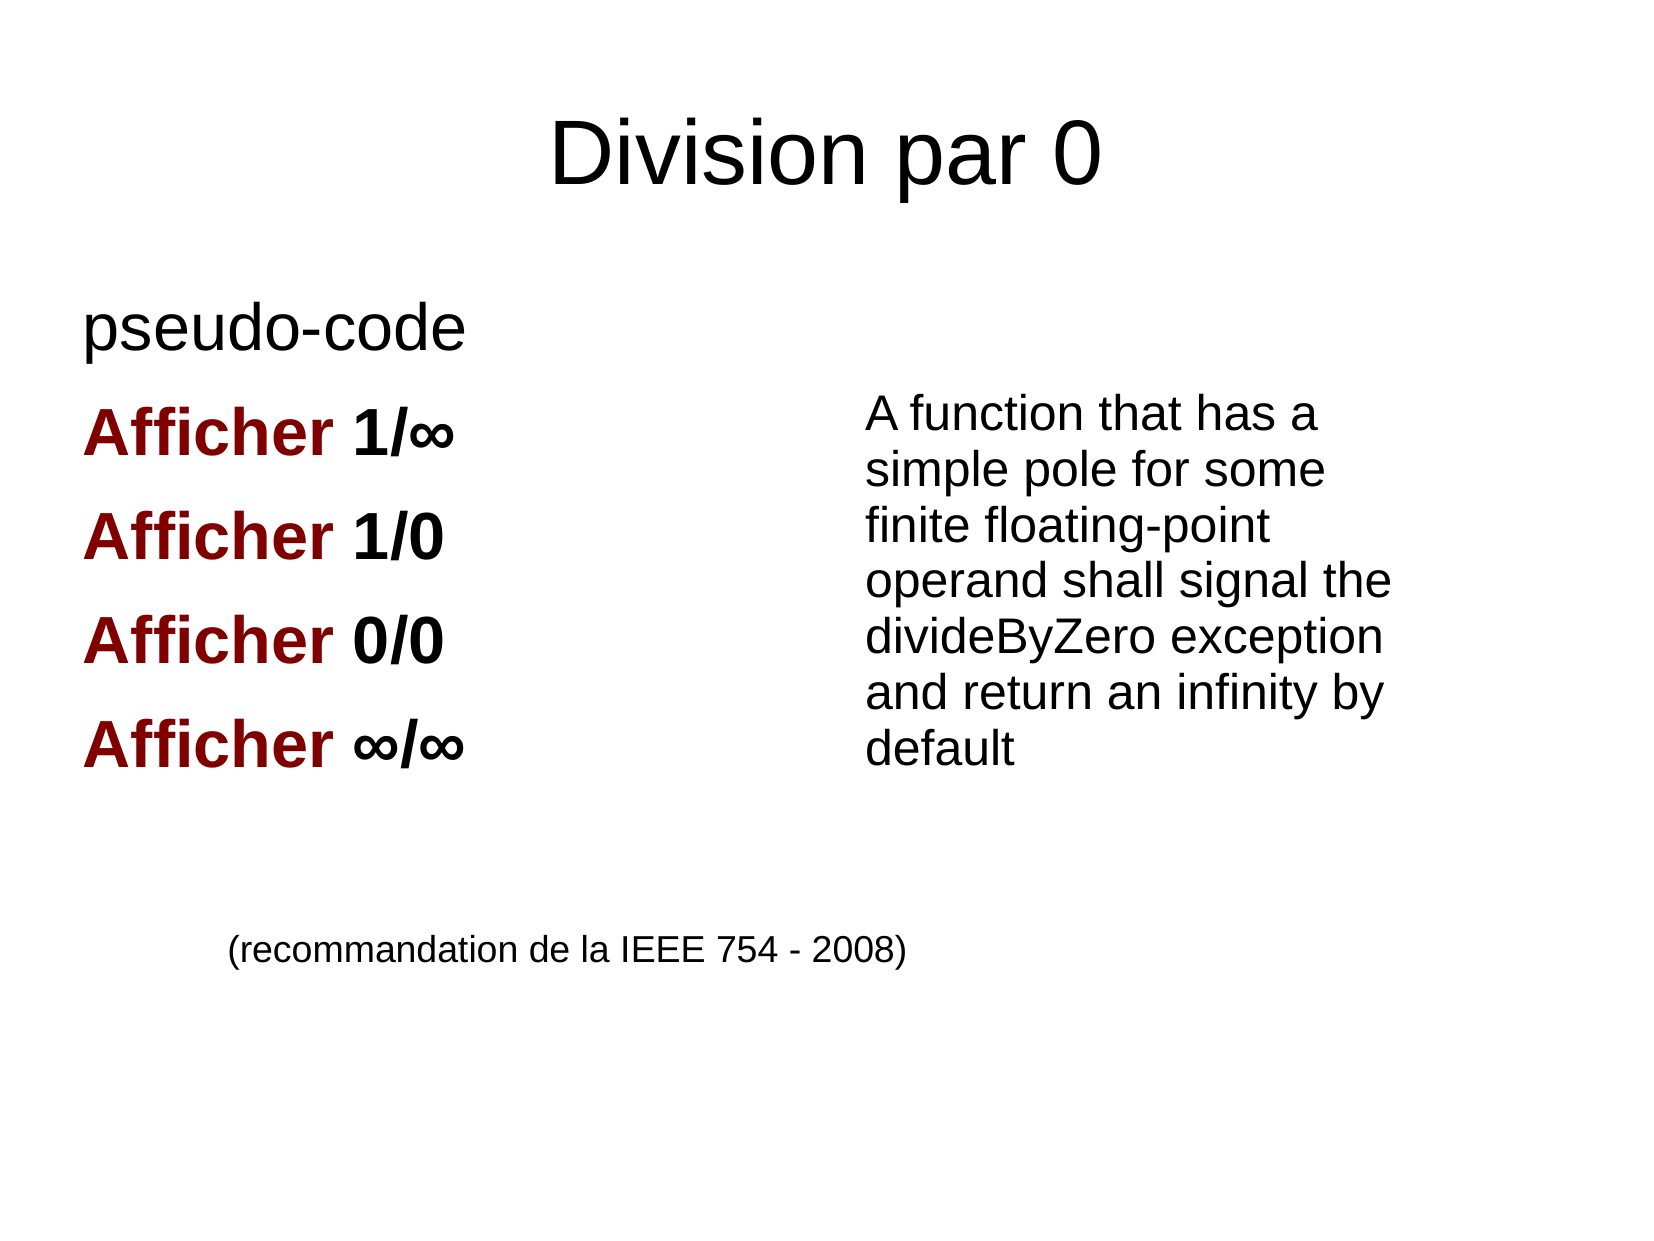

# Division par 0
pseudo-code
Afficher 1/∞
Afficher 1/0
Afficher 0/0
Afficher ∞/∞
A function that has a simple pole for some finite floating-point operand shall signal the divideByZero exception and return an infinity by default
(recommandation de la IEEE 754 - 2008)